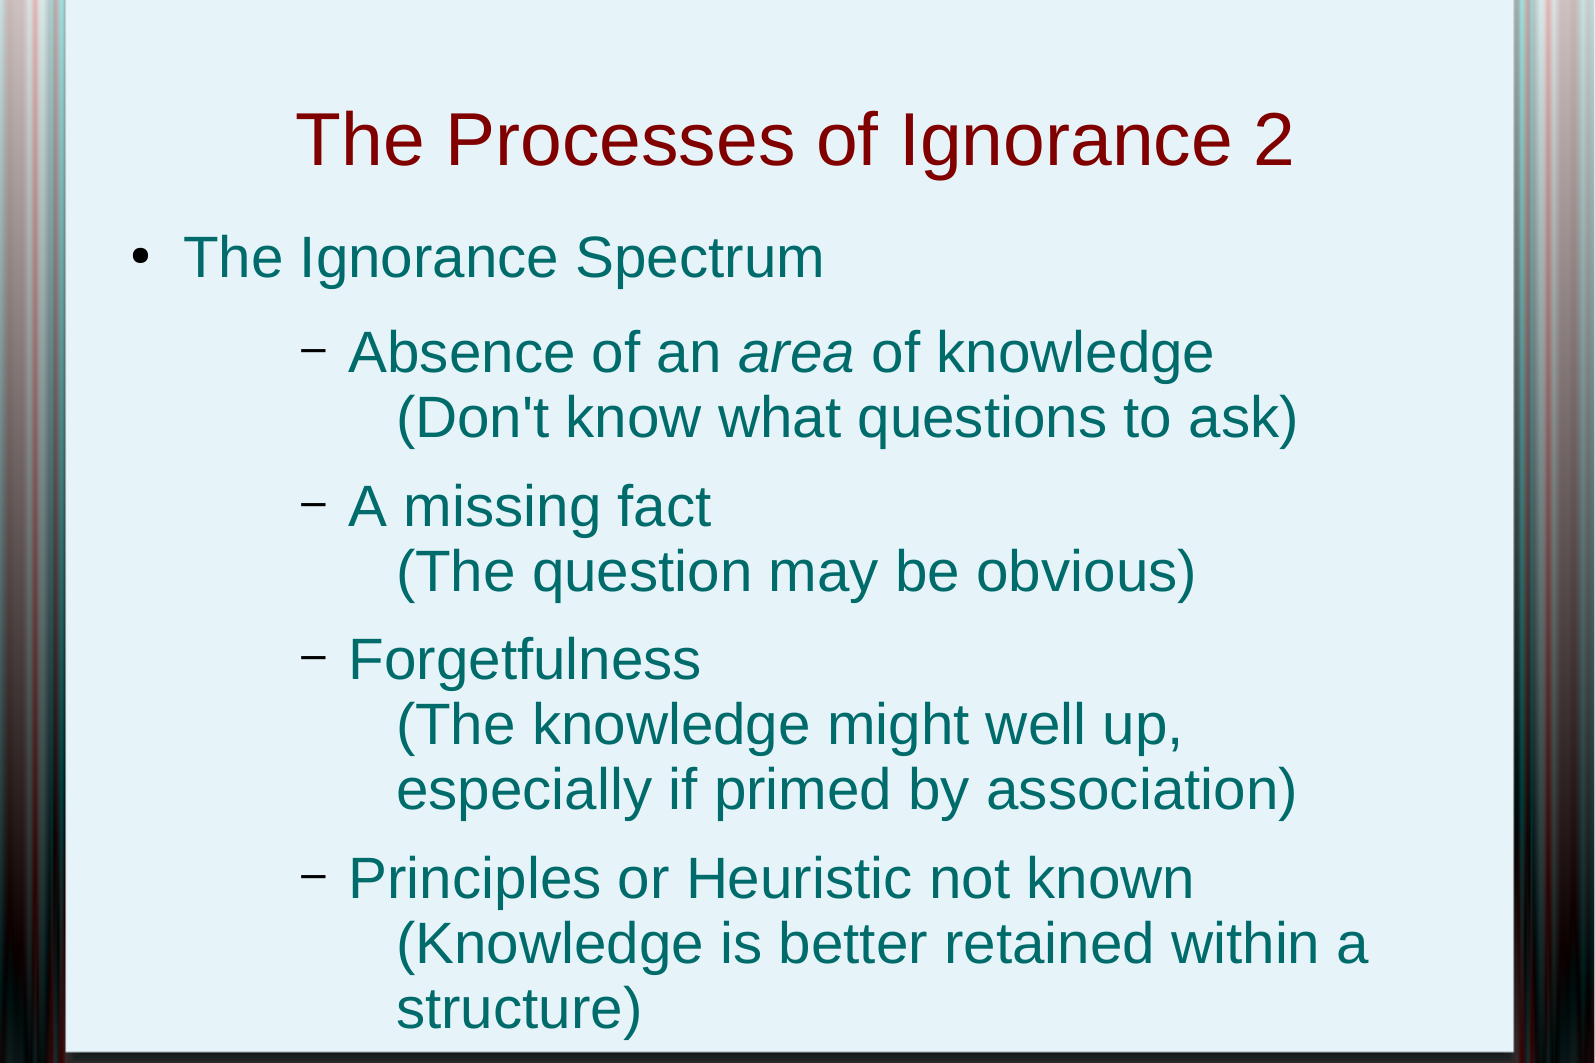

# The Processes of Ignorance 2
The Ignorance Spectrum
Absence of an area of knowledge
(Don't know what questions to ask)
A missing fact
(The question may be obvious)
Forgetfulness
(The knowledge might well up,
especially if primed by association)
Principles or Heuristic not known
(Knowledge is better retained within a structure)